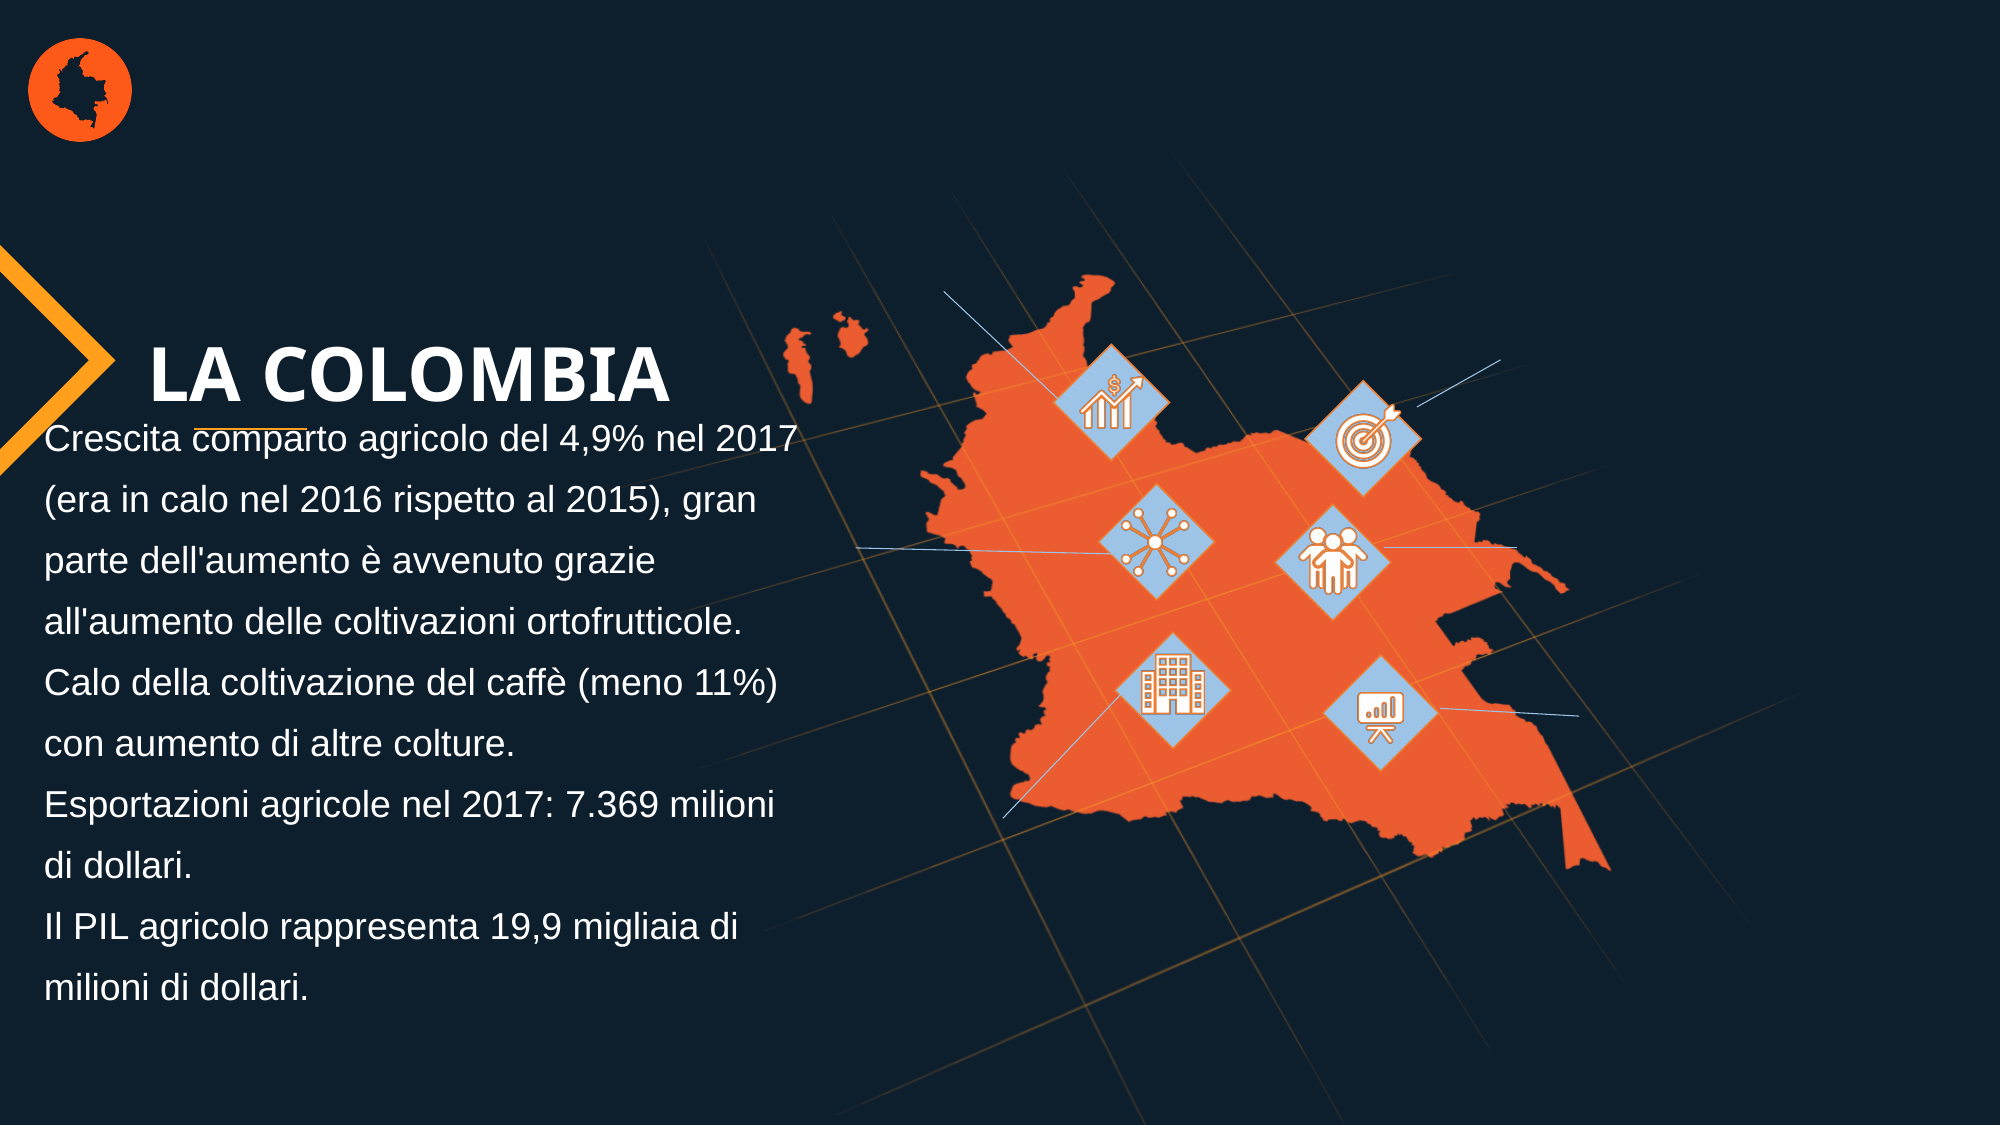

LA COLOMBIA
Crescita comparto agricolo del 4,9% nel 2017 (era in calo nel 2016 rispetto al 2015), gran parte dell'aumento è avvenuto grazie all'aumento delle coltivazioni ortofrutticole.
Calo della coltivazione del caffè (meno 11%) con aumento di altre colture.
Esportazioni agricole nel 2017: 7.369 milioni di dollari.
Il PIL agricolo rappresenta 19,9 migliaia di milioni di dollari.